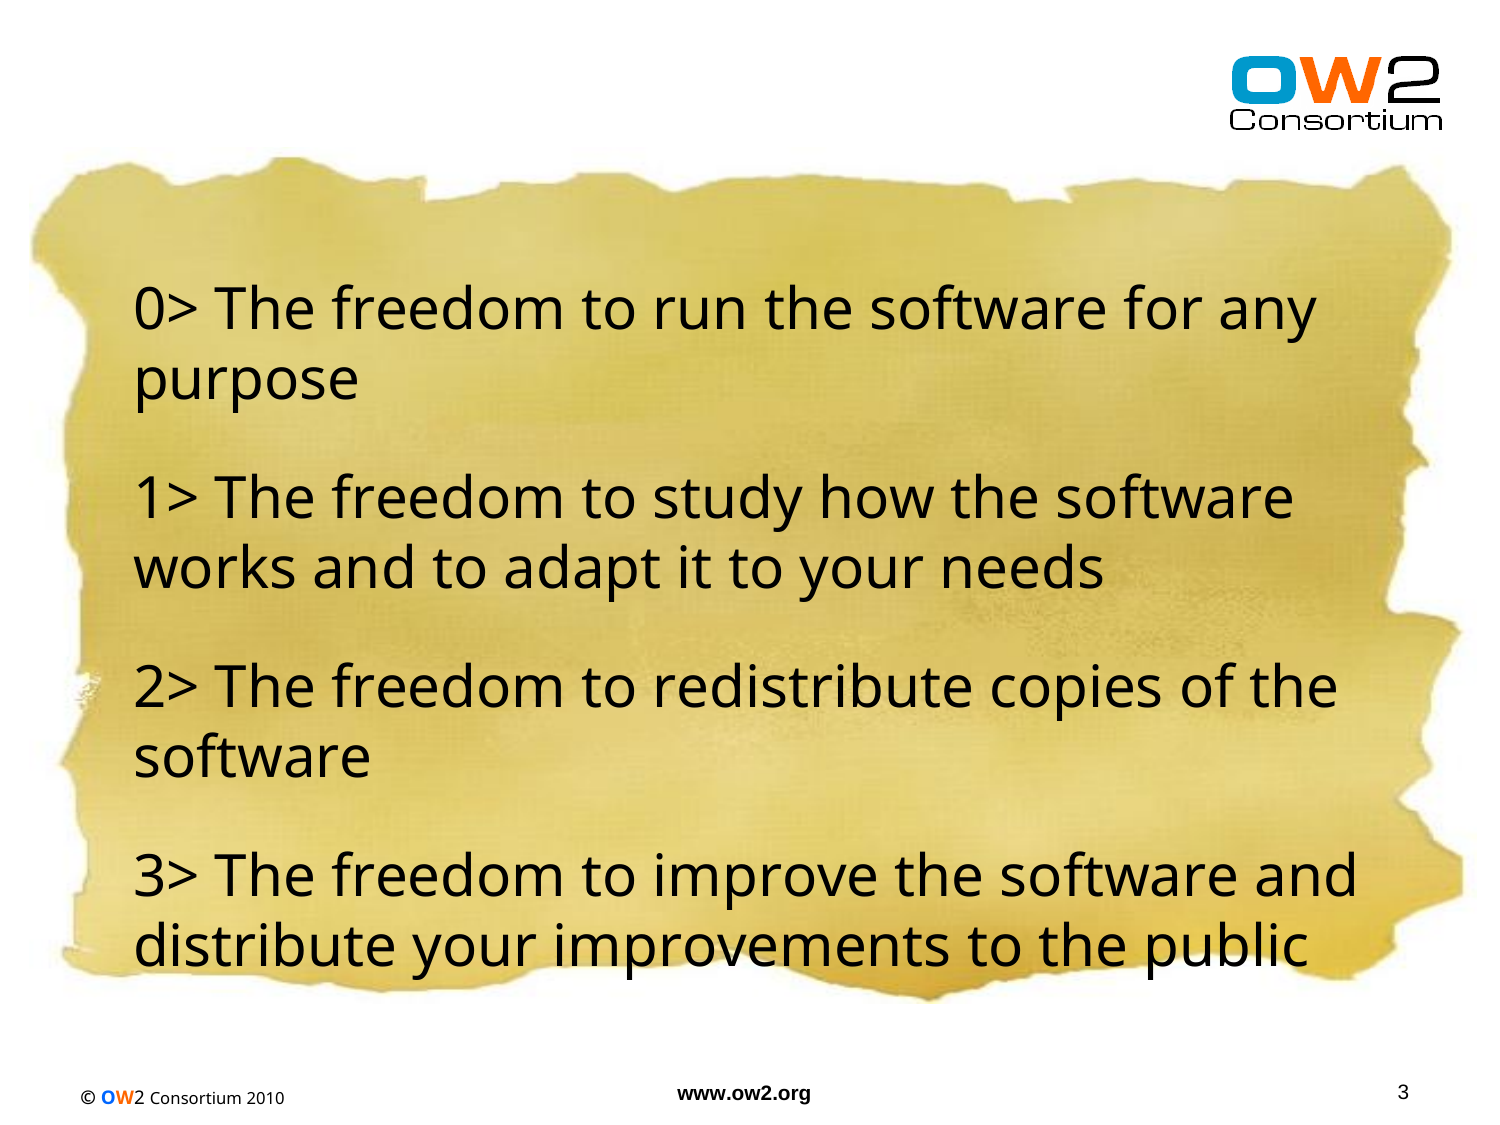

# 0> The freedom to run the software for any purpose
1> The freedom to study how the software works and to adapt it to your needs
2> The freedom to redistribute copies of the software
3> The freedom to improve the software and distribute your improvements to the public
3